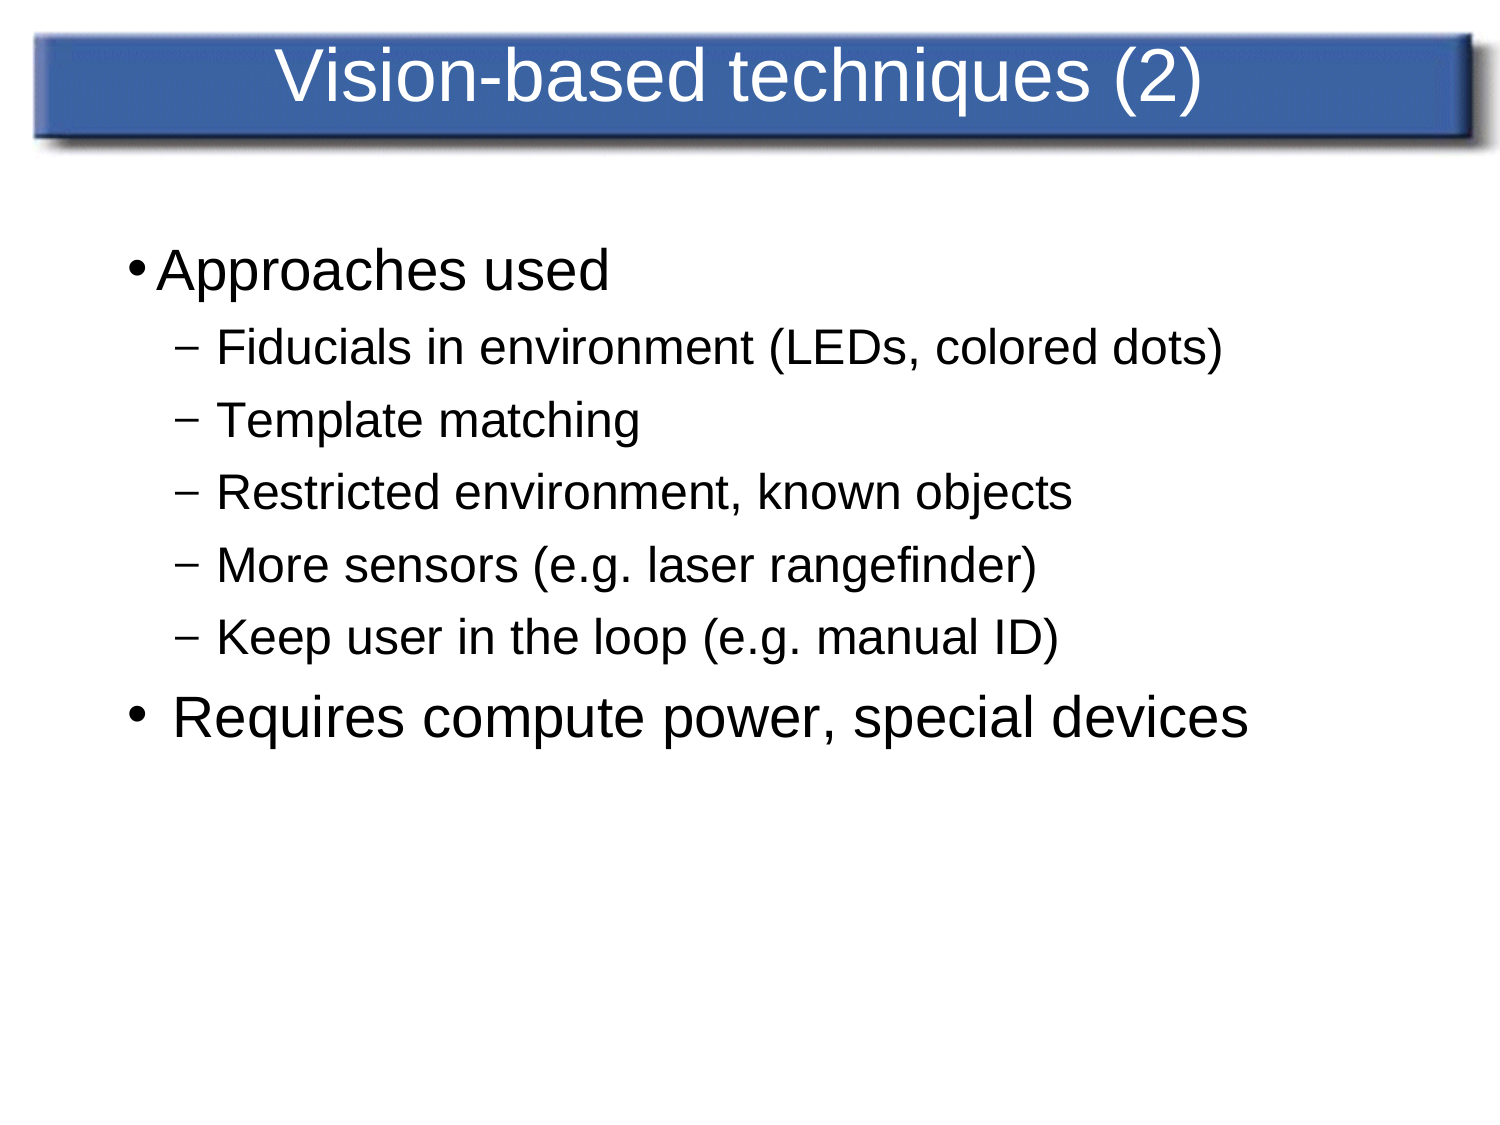

# Vision-based techniques (2)
Approaches used
 Fiducials in environment (LEDs, colored dots)
 Template matching
 Restricted environment, known objects
 More sensors (e.g. laser rangefinder)
 Keep user in the loop (e.g. manual ID)
 Requires compute power, special devices